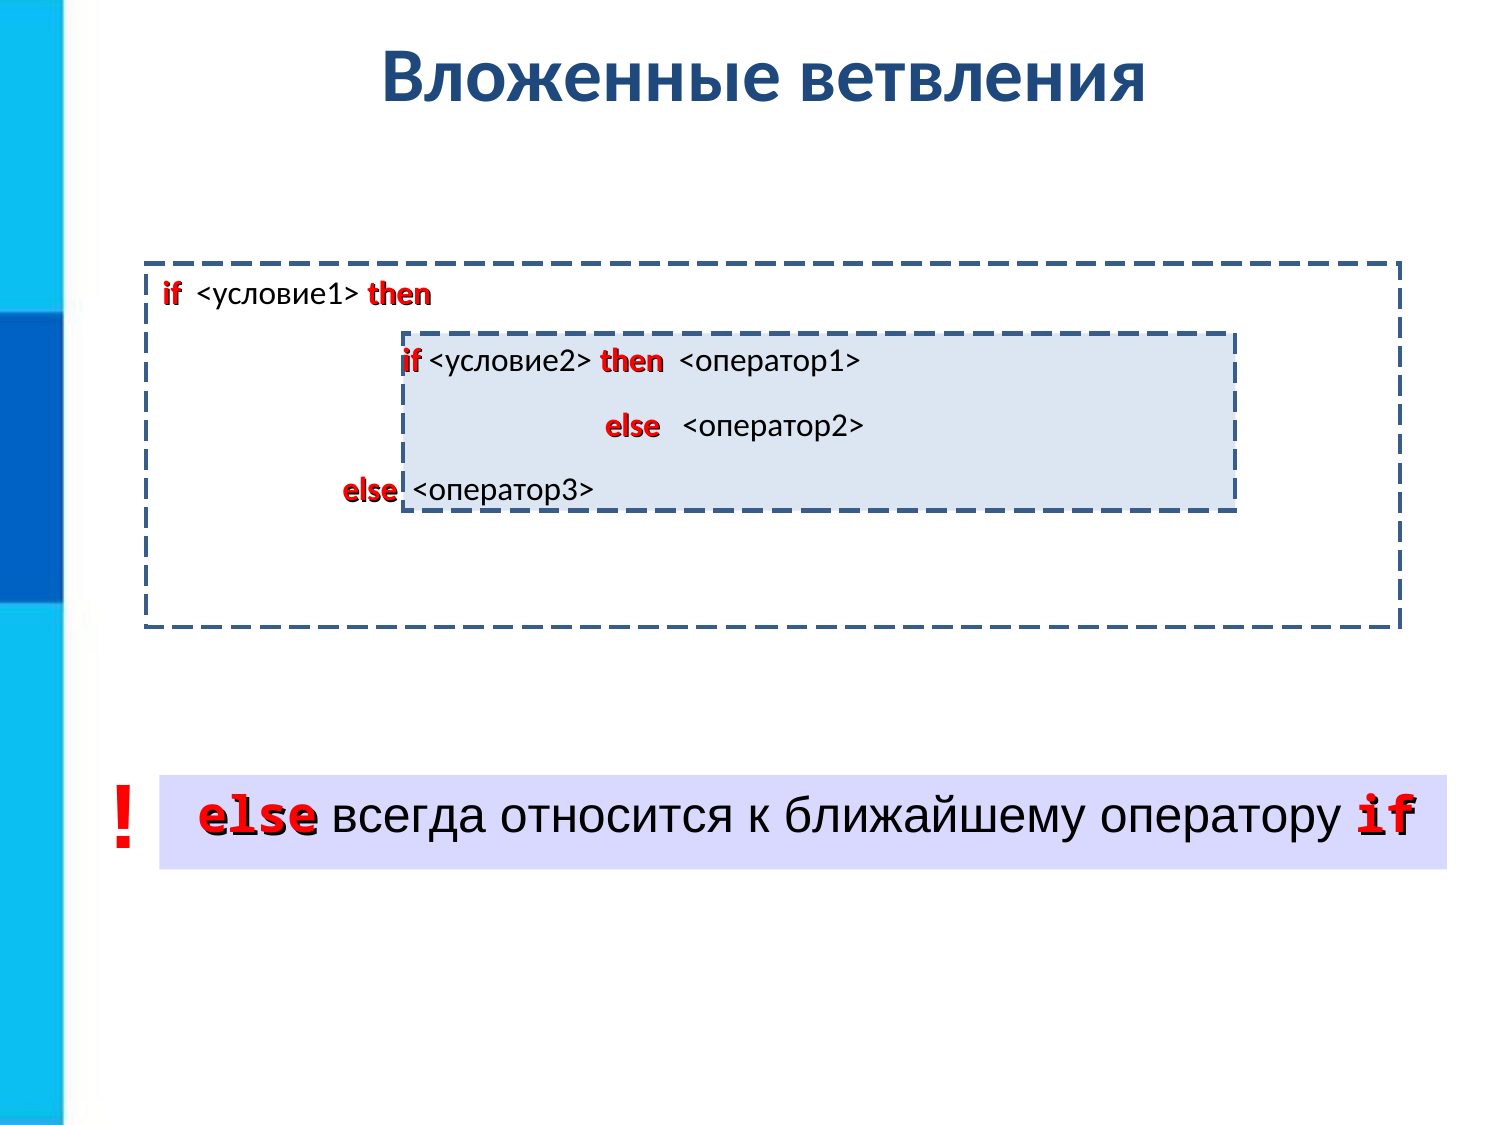

Вложенные ветвления
if <условие1> then
 if <условие2> then <оператор1>
 else <оператор2>
 else <оператор3>
!
else всегда относится к ближайшему оператору if